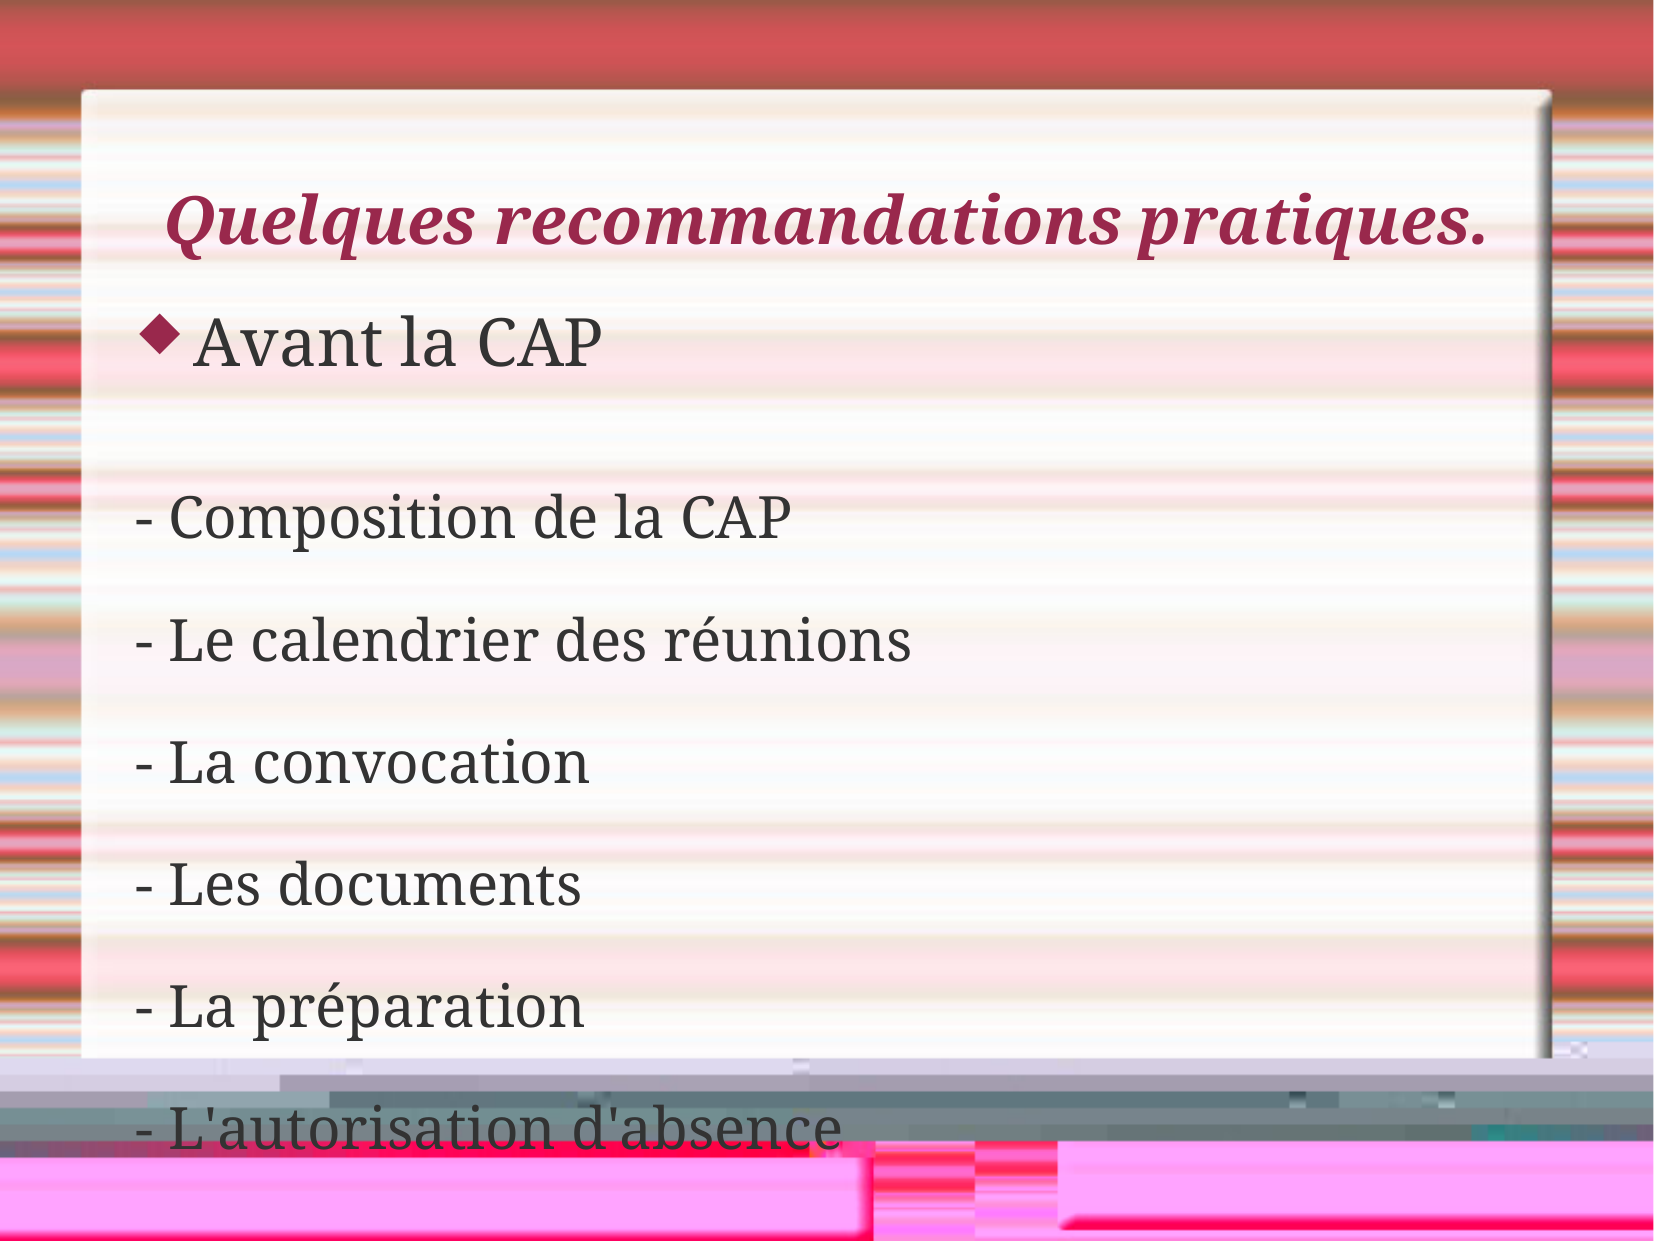

# Quelques recommandations pratiques.
Avant la CAP
- Composition de la CAP
- Le calendrier des réunions
- La convocation
- Les documents
- La préparation
- L'autorisation d'absence